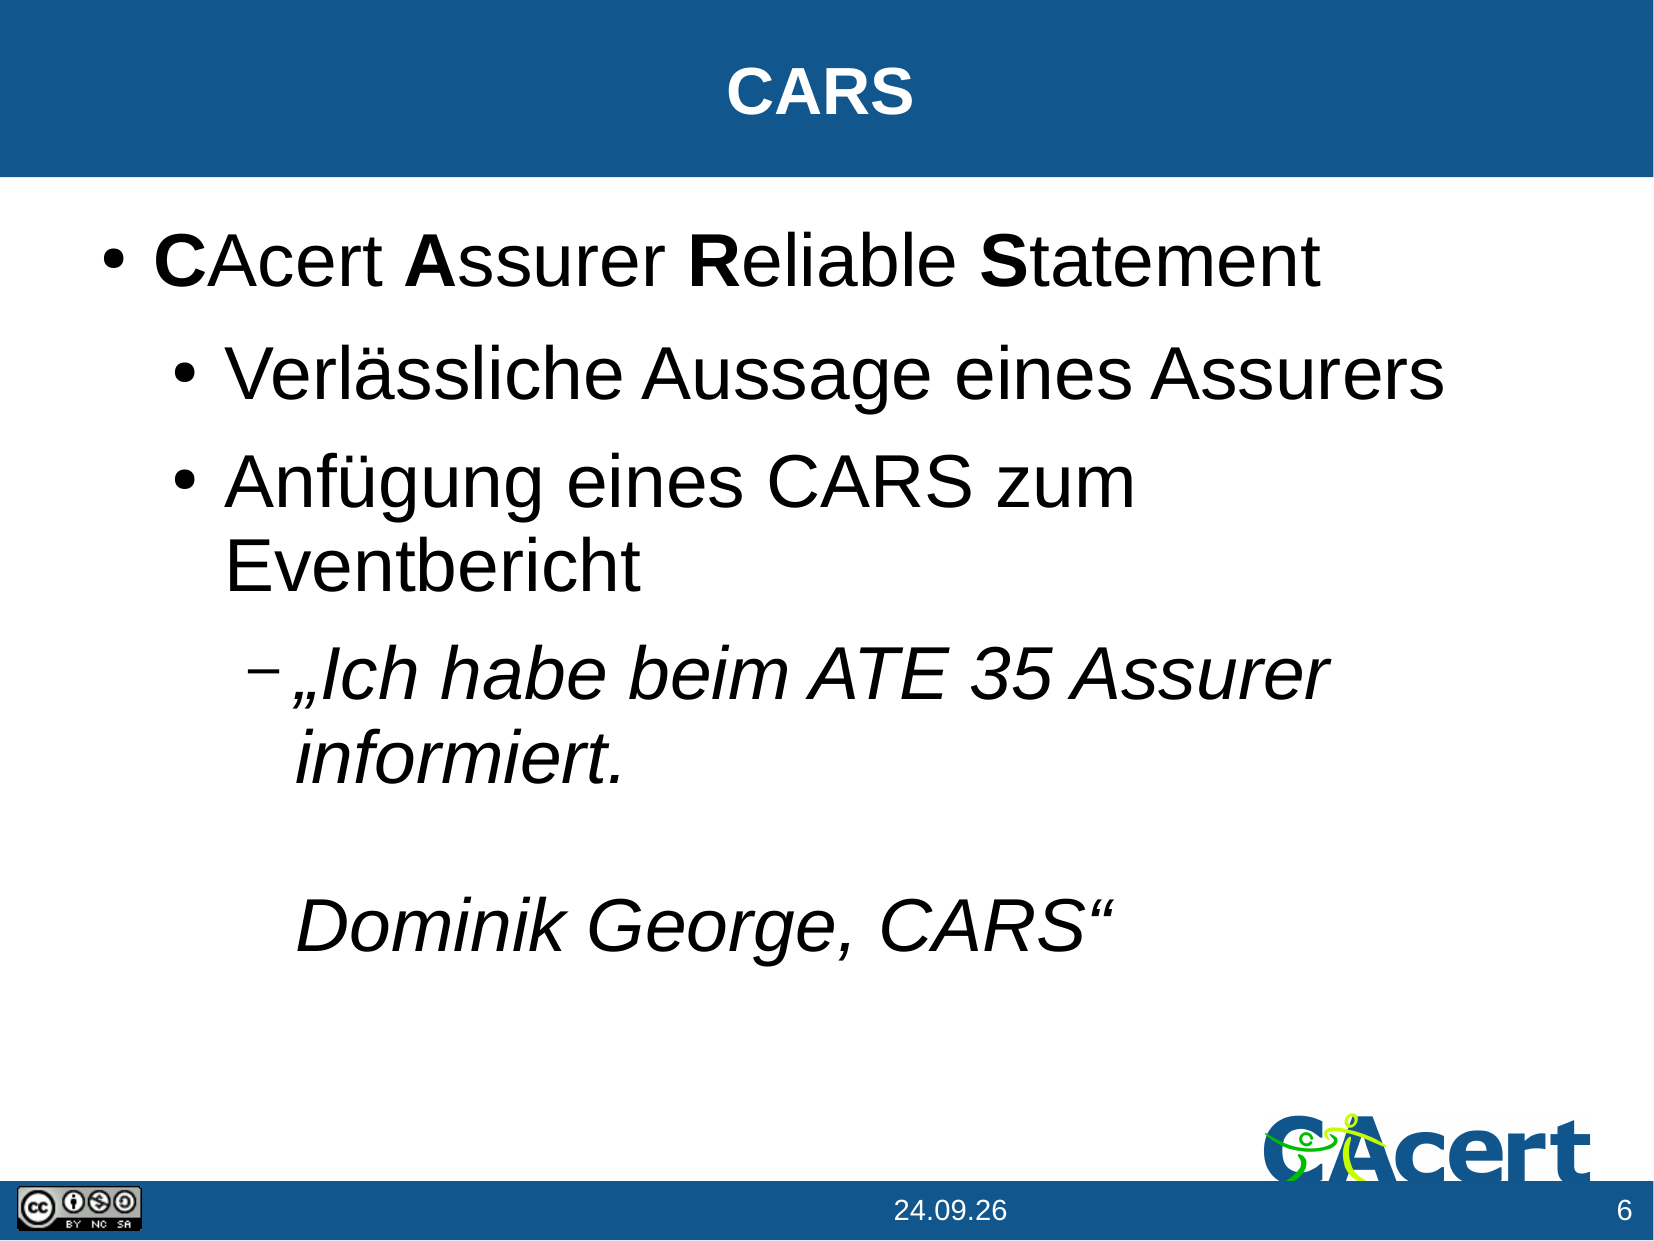

# CARS
CAcert Assurer Reliable Statement
Verlässliche Aussage eines Assurers
Anfügung eines CARS zum Eventbericht
„Ich habe beim ATE 35 Assurer informiert.
Dominik George, CARS“